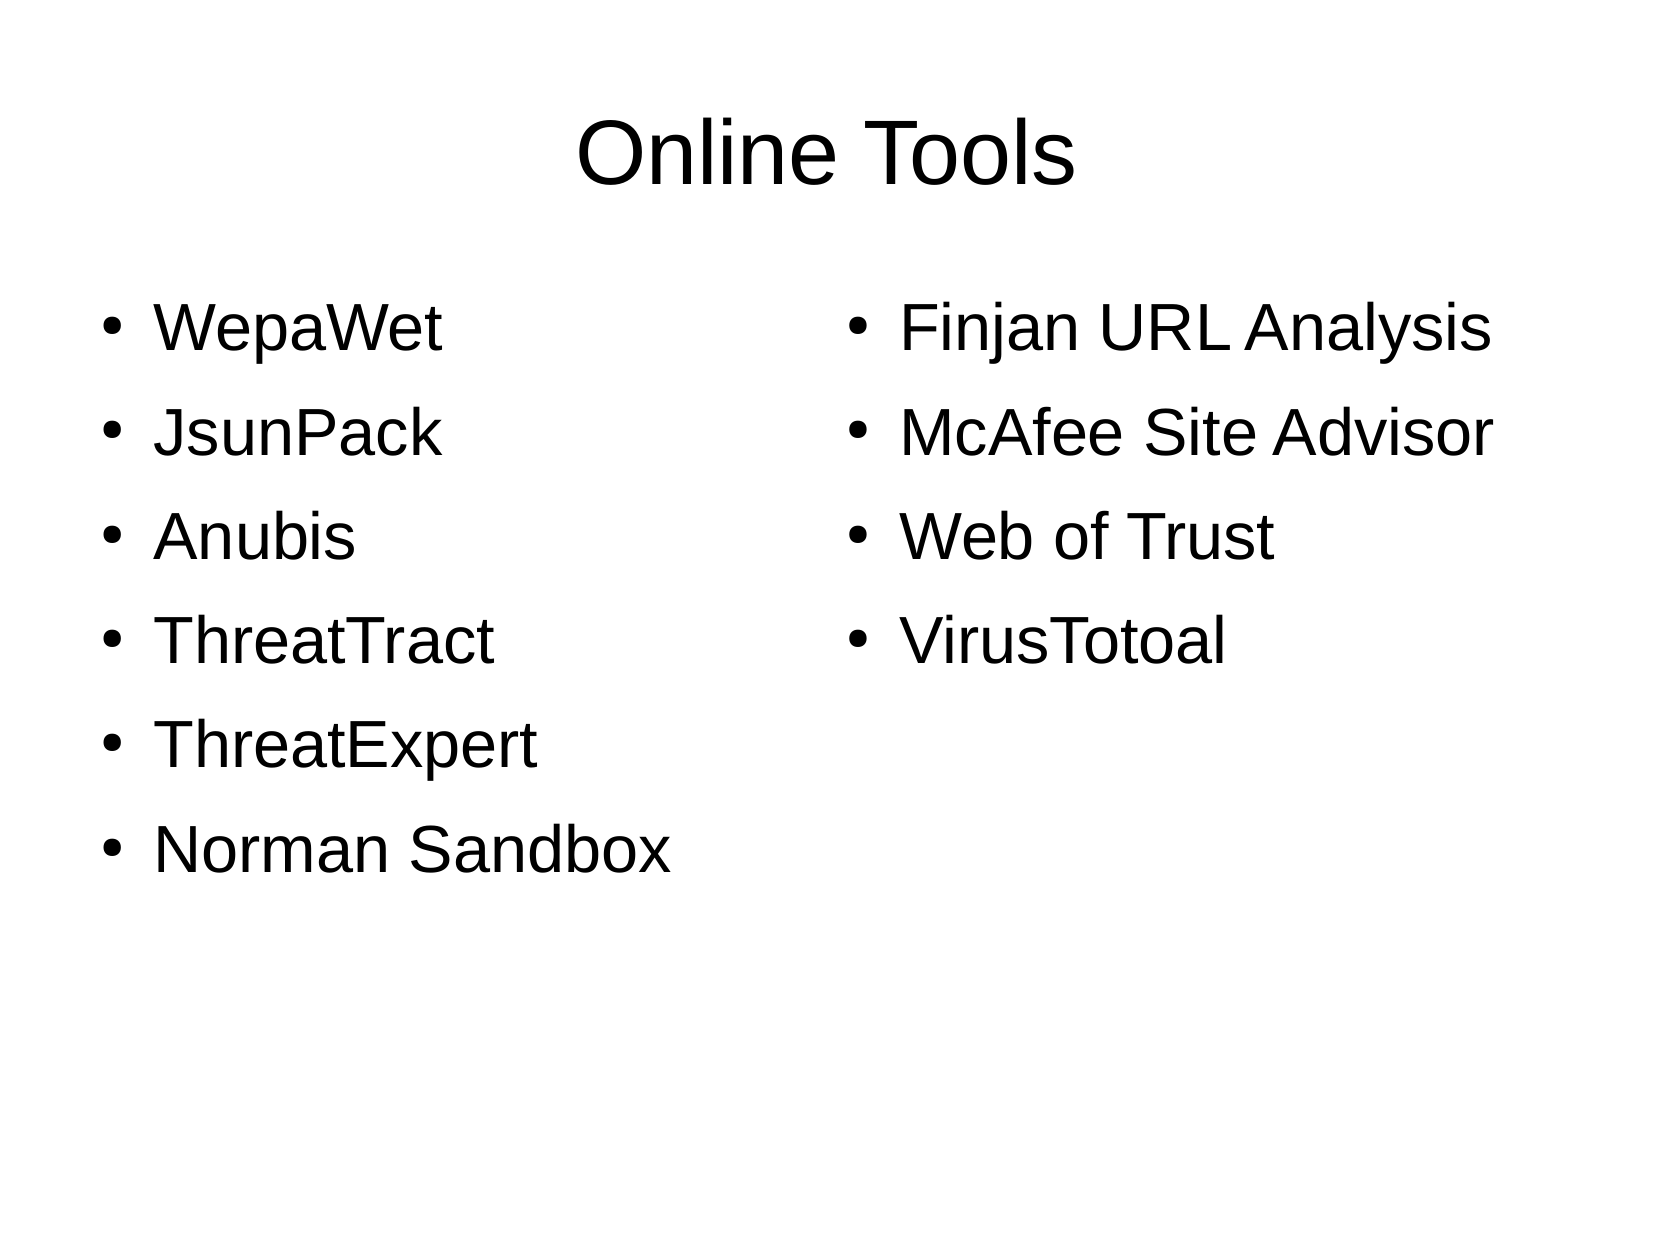

# Online Tools
WepaWet
JsunPack
Anubis
ThreatTract
ThreatExpert
Norman Sandbox
Finjan URL Analysis
McAfee Site Advisor
Web of Trust
VirusTotoal